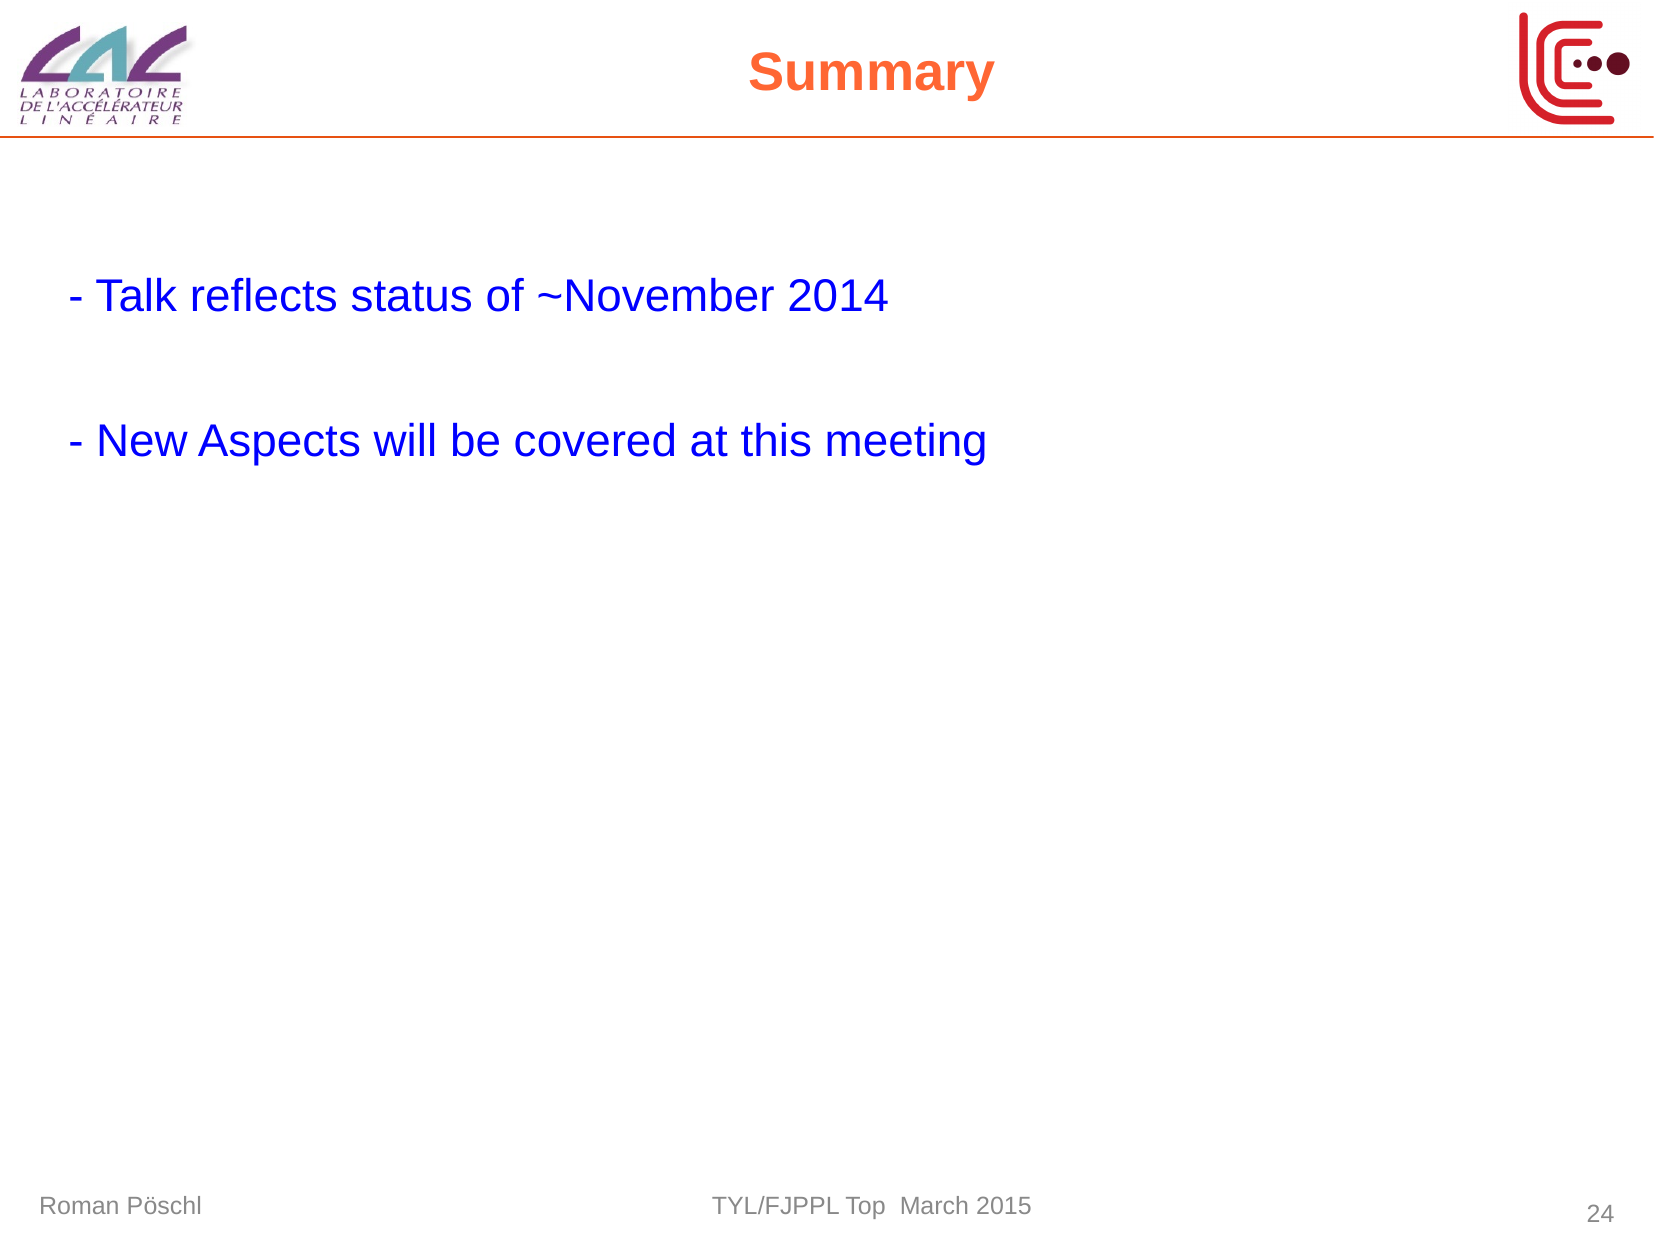

# Summary
- Talk reflects status of ~November 2014
- New Aspects will be covered at this meeting